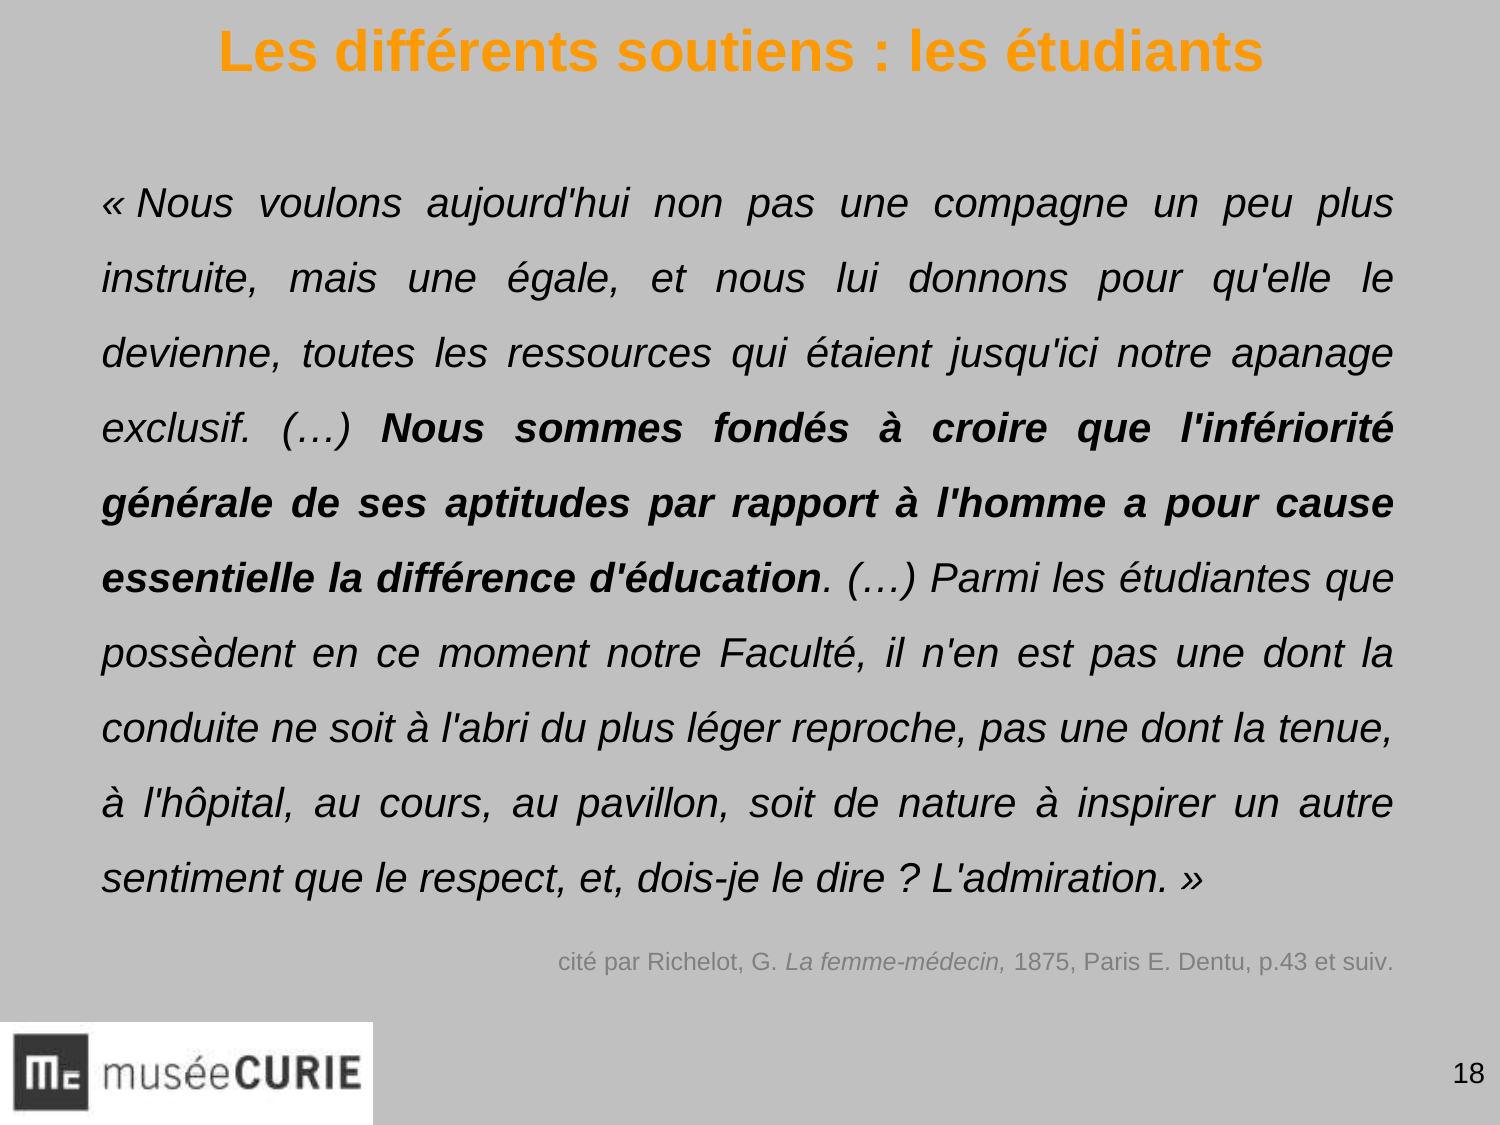

Les différents soutiens : les étudiants
« Nous voulons aujourd'hui non pas une compagne un peu plus instruite, mais une égale, et nous lui donnons pour qu'elle le devienne, toutes les ressources qui étaient jusqu'ici notre apanage exclusif. (…) Nous sommes fondés à croire que l'infériorité générale de ses aptitudes par rapport à l'homme a pour cause essentielle la différence d'éducation. (…) Parmi les étudiantes que possèdent en ce moment notre Faculté, il n'en est pas une dont la conduite ne soit à l'abri du plus léger reproche, pas une dont la tenue, à l'hôpital, au cours, au pavillon, soit de nature à inspirer un autre sentiment que le respect, et, dois-je le dire ? L'admiration. »
cité par Richelot, G. La femme-médecin, 1875, Paris E. Dentu, p.43 et suiv.